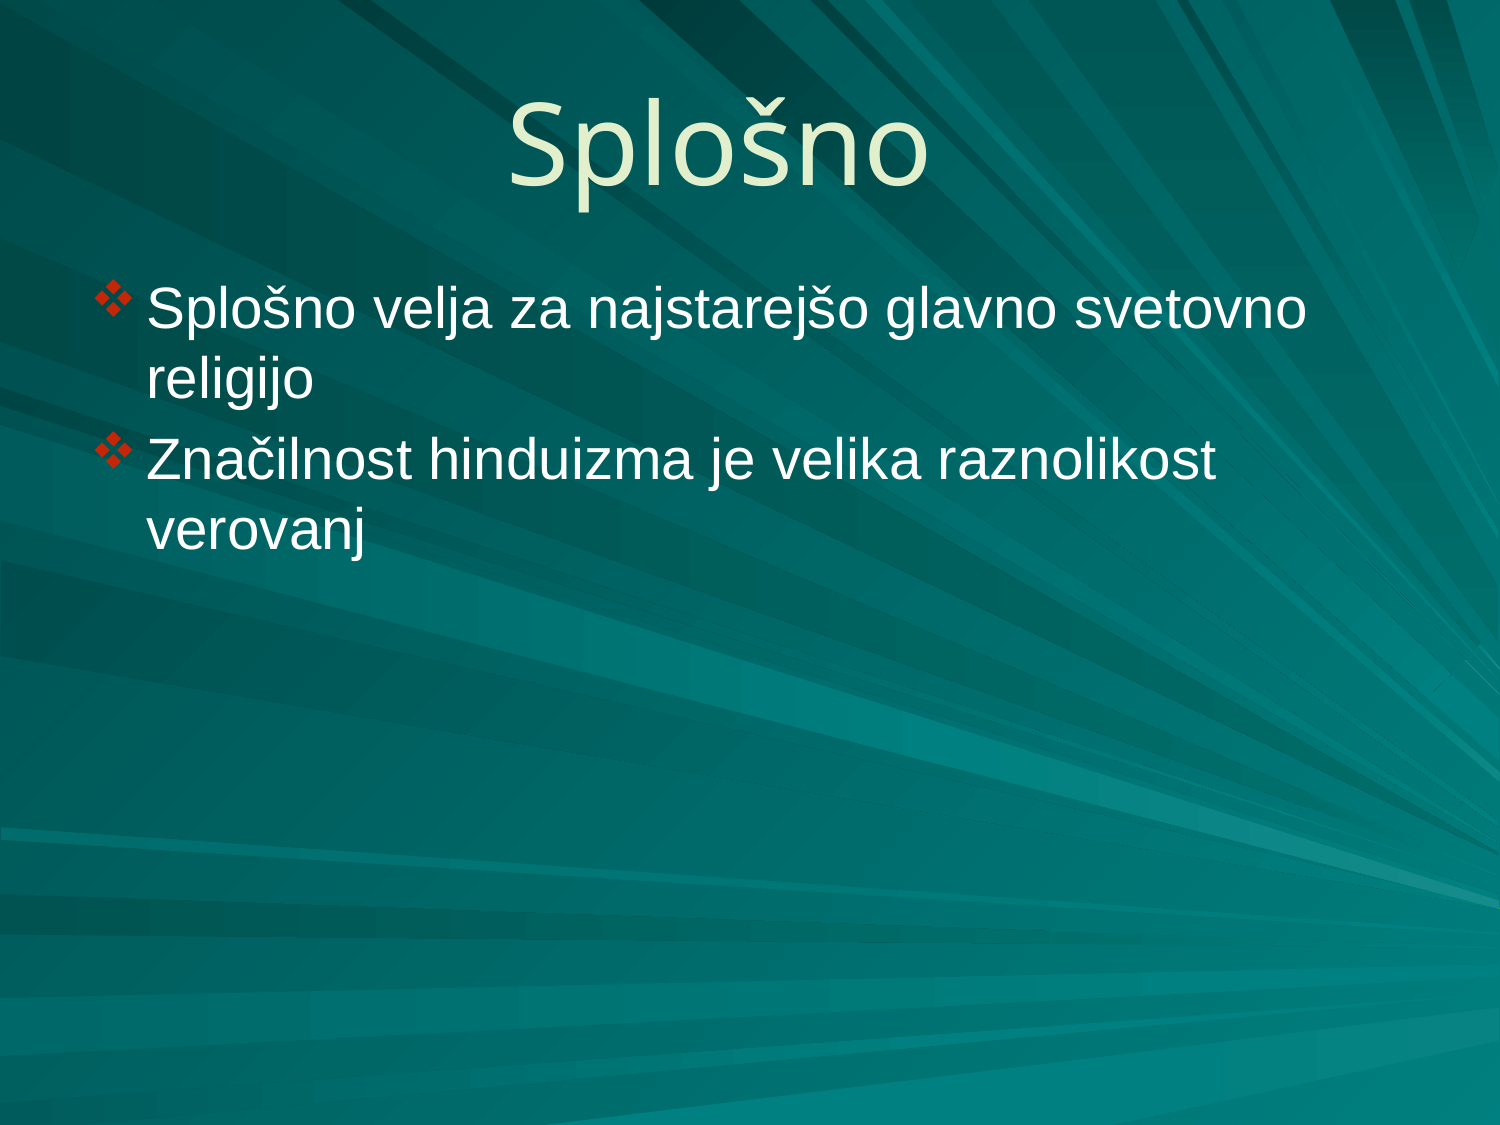

# Splošno
Splošno velja za najstarejšo glavno svetovno religijo
Značilnost hinduizma je velika raznolikost verovanj